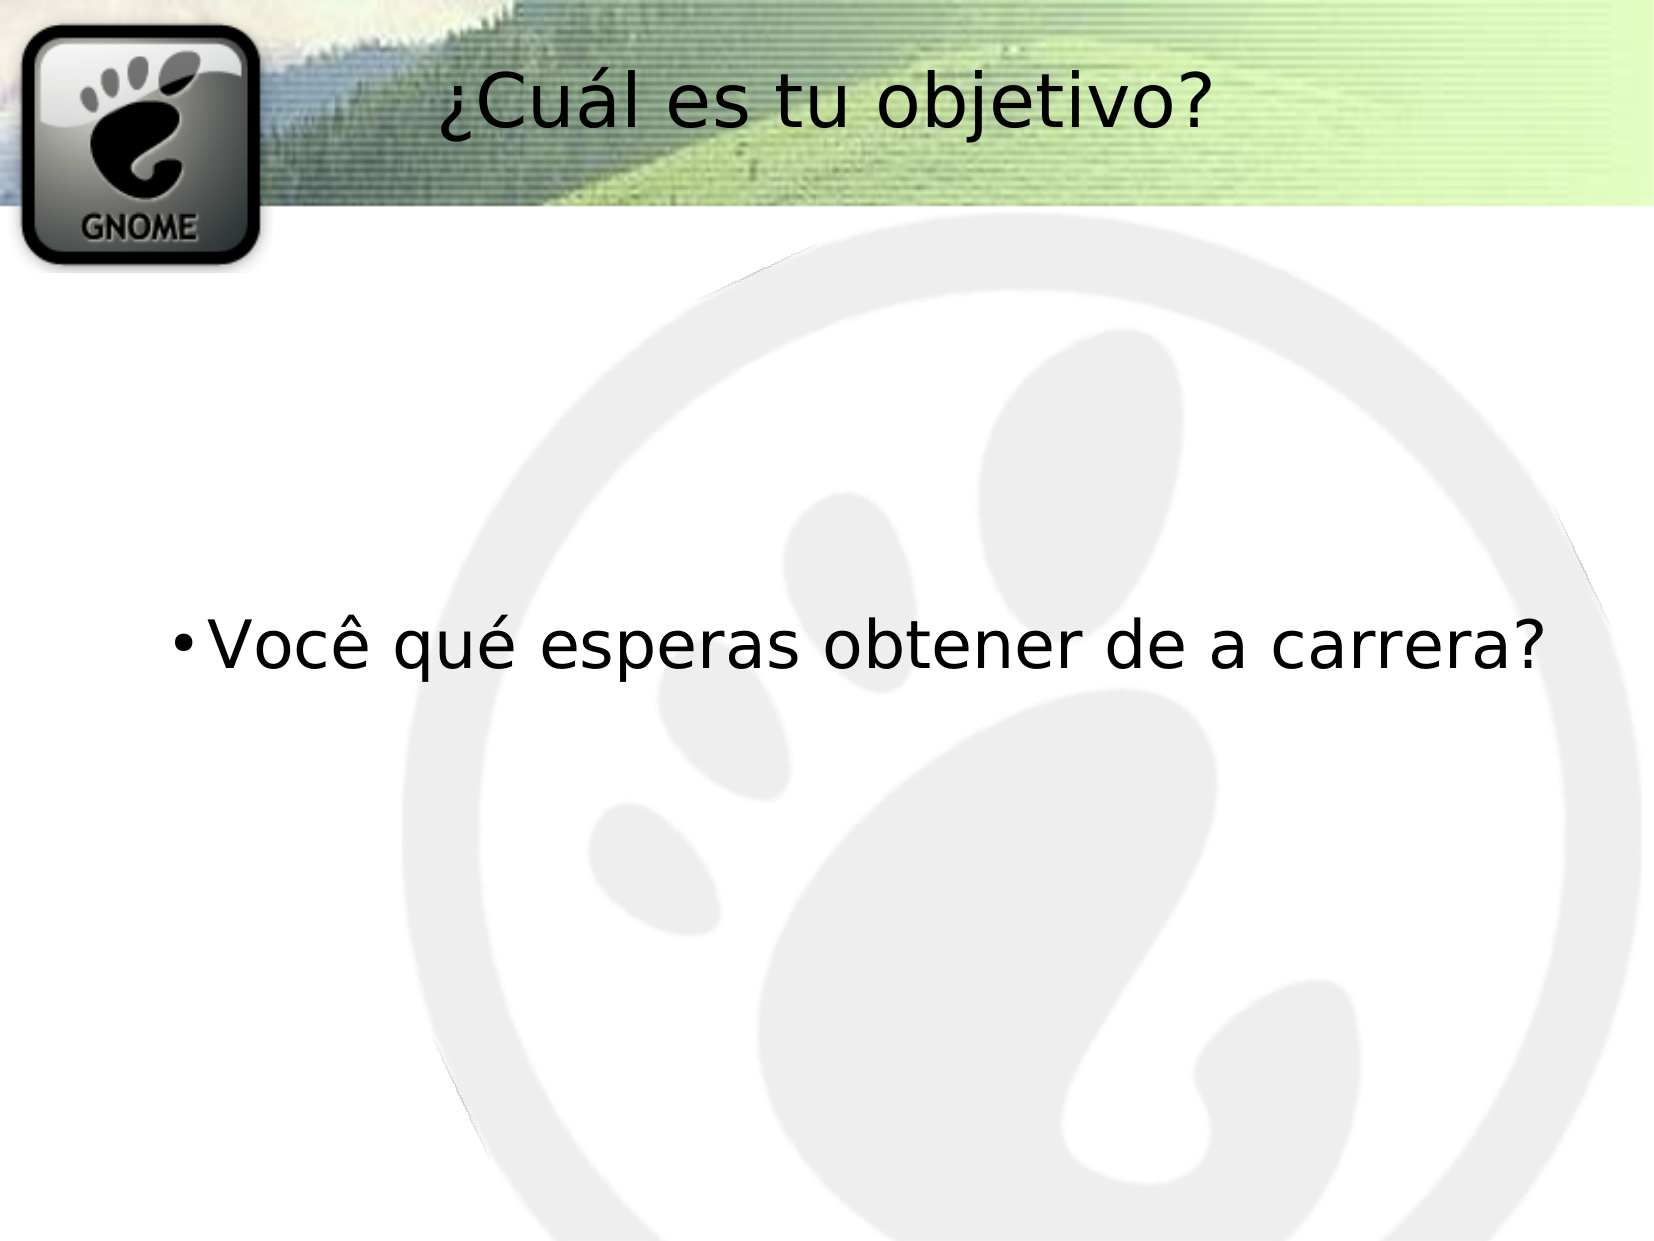

# ¿Cuál es tu objetivo?
Você qué esperas obtener de a carrera?